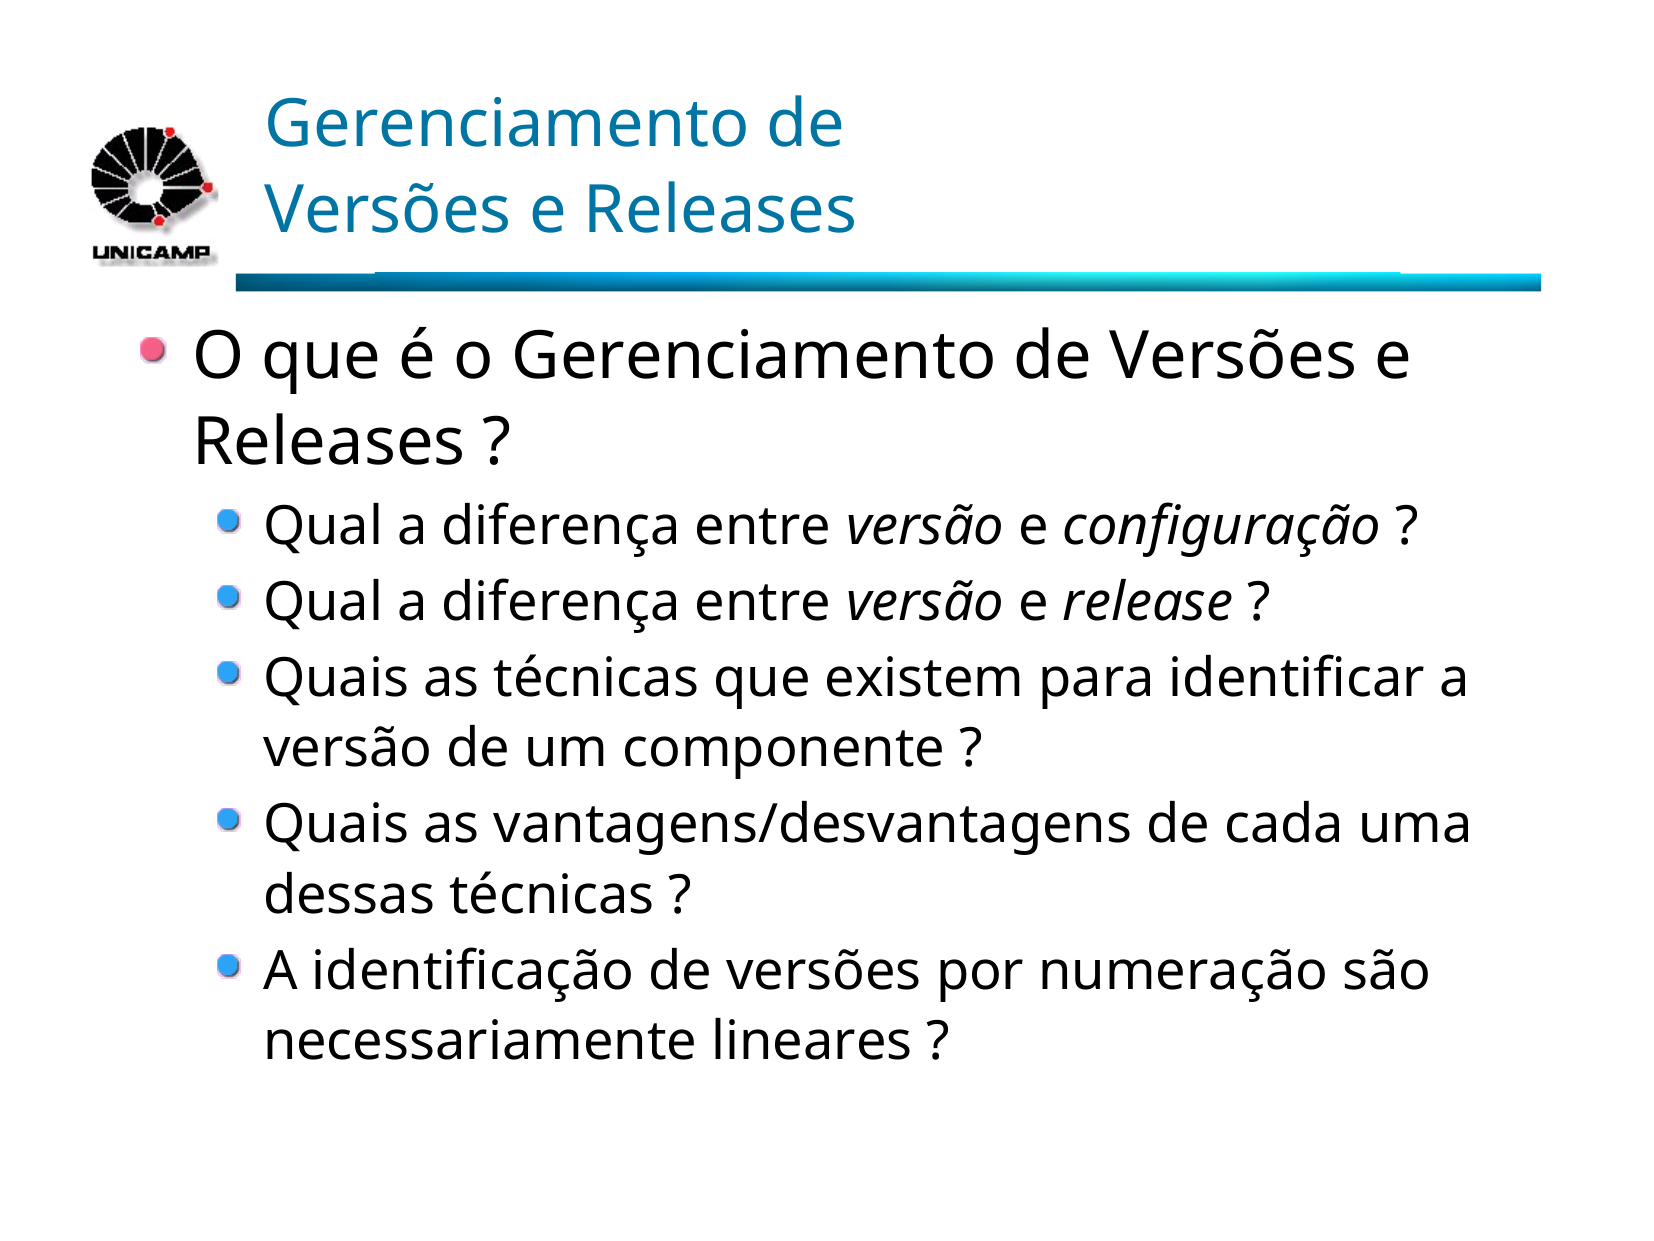

# Gerenciamento de Versões e Releases
O que é o Gerenciamento de Versões e Releases ?
Qual a diferença entre versão e configuração ?
Qual a diferença entre versão e release ?
Quais as técnicas que existem para identificar a versão de um componente ?
Quais as vantagens/desvantagens de cada uma dessas técnicas ?
A identificação de versões por numeração são necessariamente lineares ?